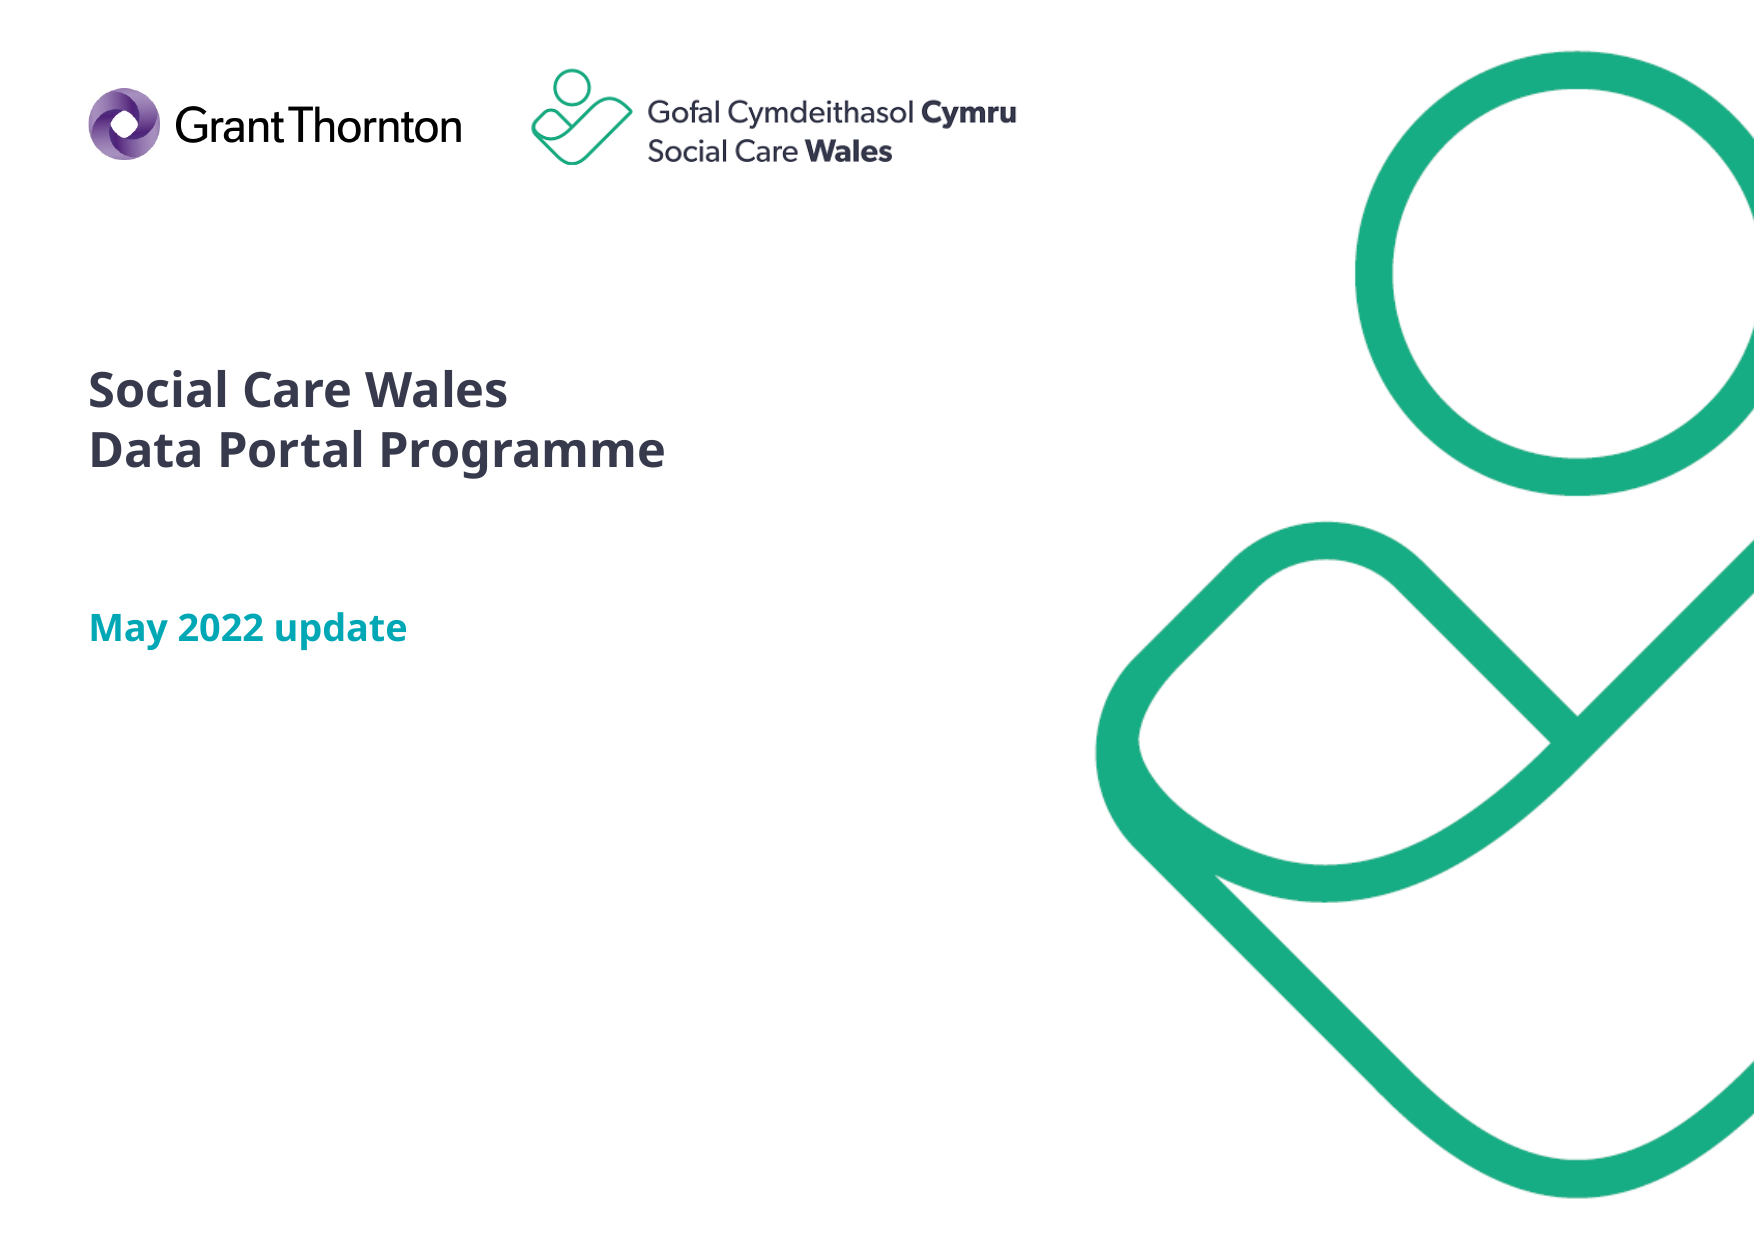

# Social Care Wales
Data Portal Programme
May 2022 update